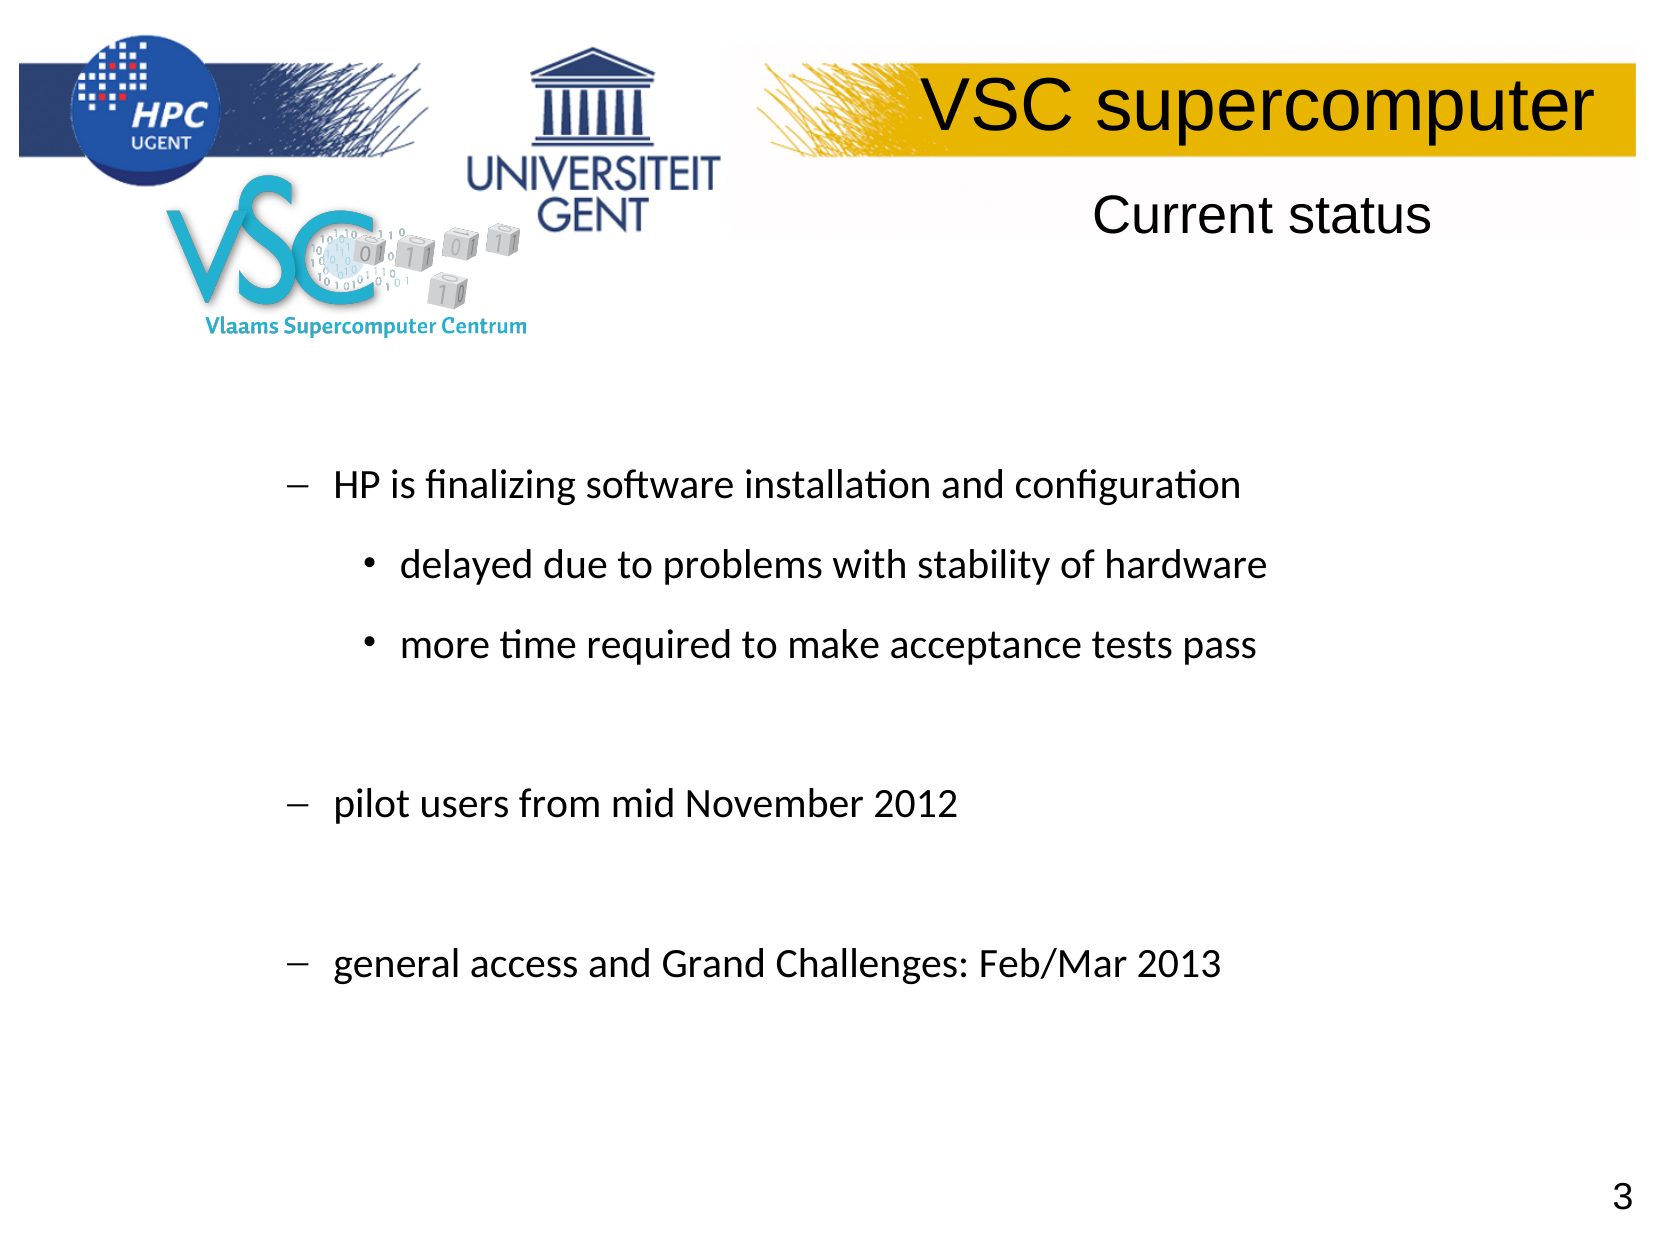

# VSC supercomputer
Current status
HP is finalizing software installation and configuration
delayed due to problems with stability of hardware
more time required to make acceptance tests pass
pilot users from mid November 2012
general access and Grand Challenges: Feb/Mar 2013
3